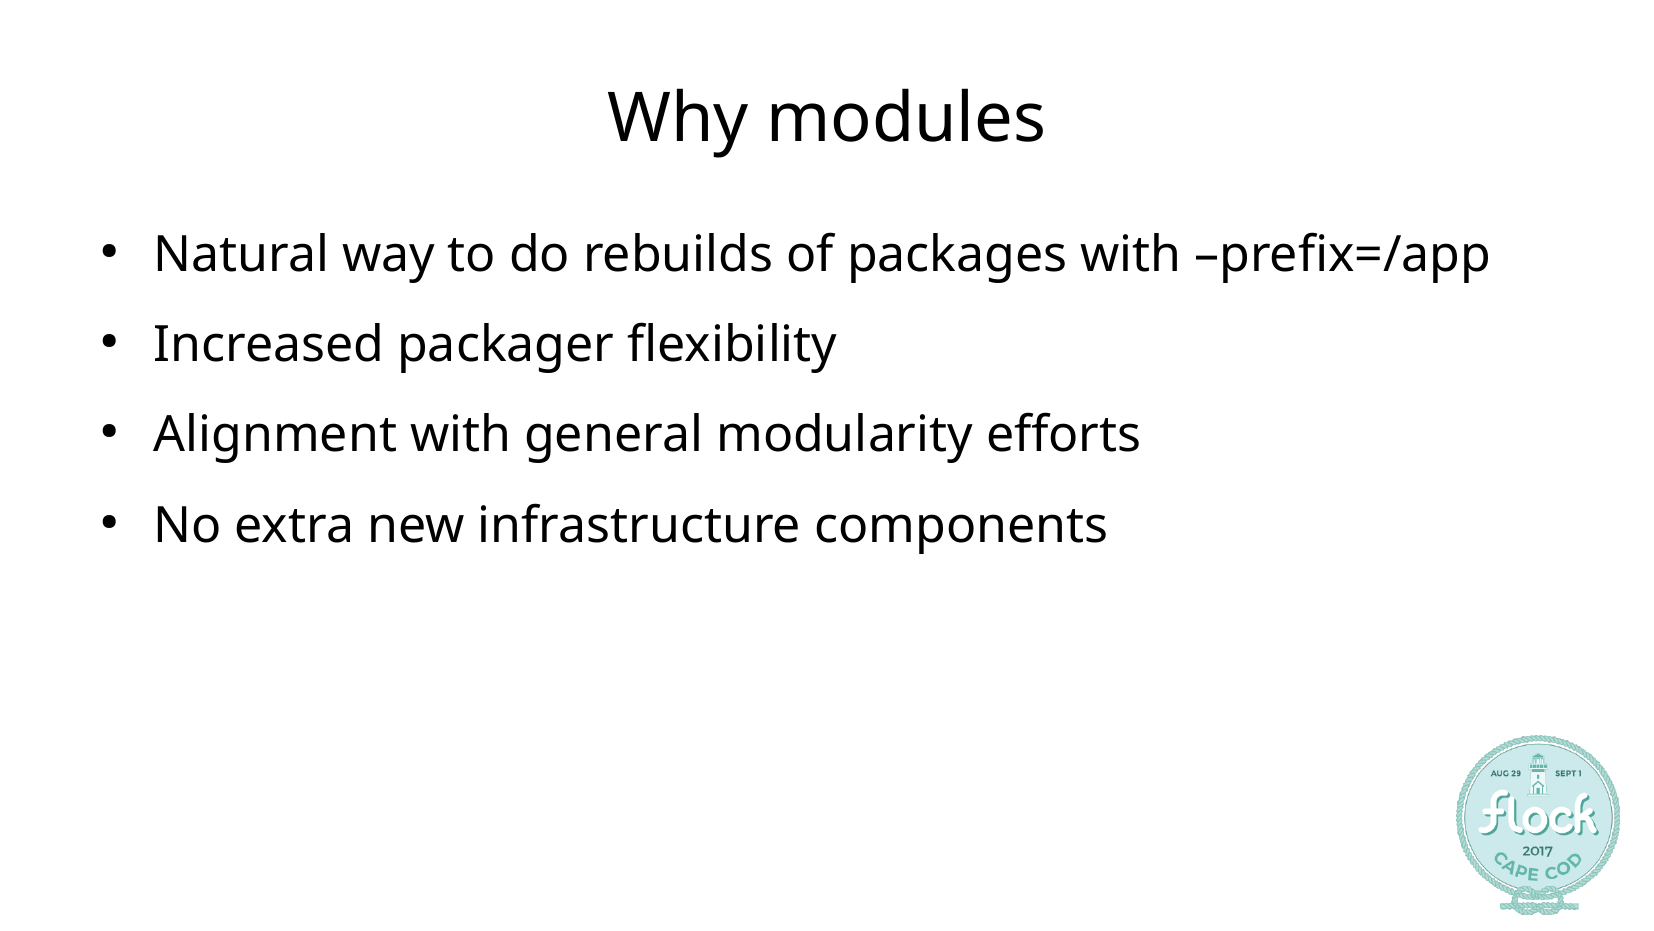

# Why modules
Natural way to do rebuilds of packages with –prefix=/app
Increased packager flexibility
Alignment with general modularity efforts
No extra new infrastructure components